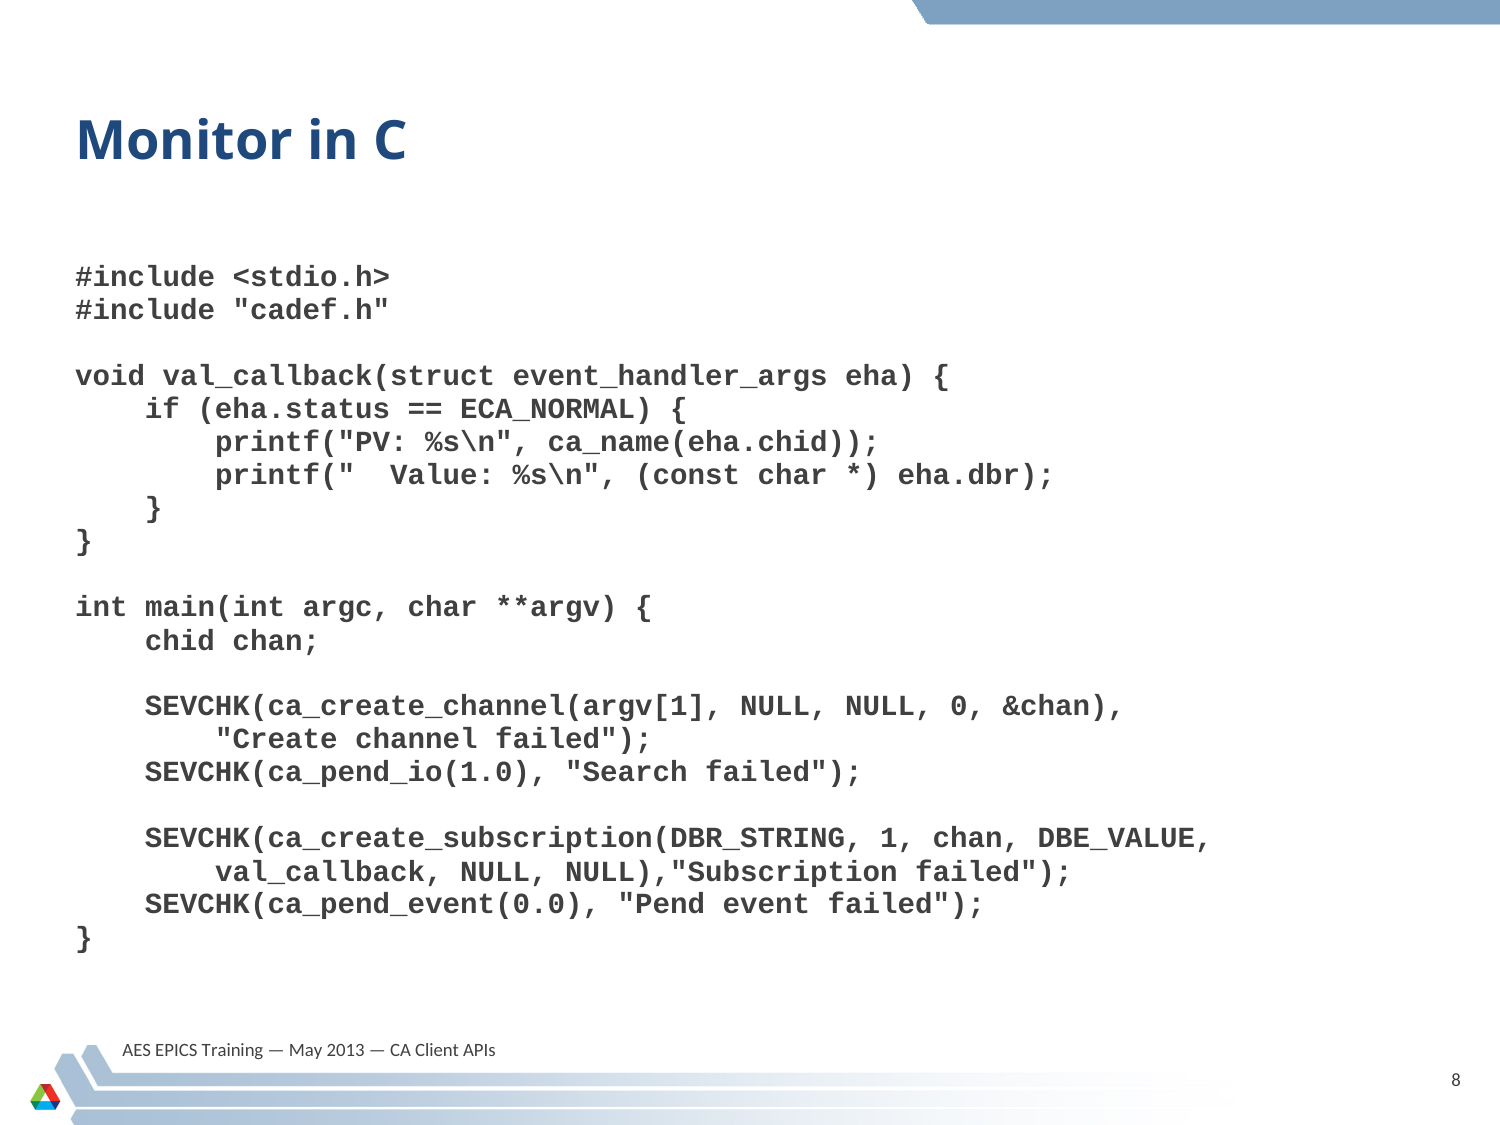

# Monitor in C
#include <stdio.h>
#include "cadef.h"
void val_callback(struct event_handler_args eha) {
 if (eha.status == ECA_NORMAL) {
 printf("PV: %s\n", ca_name(eha.chid));
 printf(" Value: %s\n", (const char *) eha.dbr);
 }
}
int main(int argc, char **argv) {
 chid chan;
 SEVCHK(ca_create_channel(argv[1], NULL, NULL, 0, &chan),
 "Create channel failed");
 SEVCHK(ca_pend_io(1.0), "Search failed");
 SEVCHK(ca_create_subscription(DBR_STRING, 1, chan, DBE_VALUE,
 val_callback, NULL, NULL),"Subscription failed");
 SEVCHK(ca_pend_event(0.0), "Pend event failed");
}
AES EPICS Training — May 2013 — CA Client APIs
8